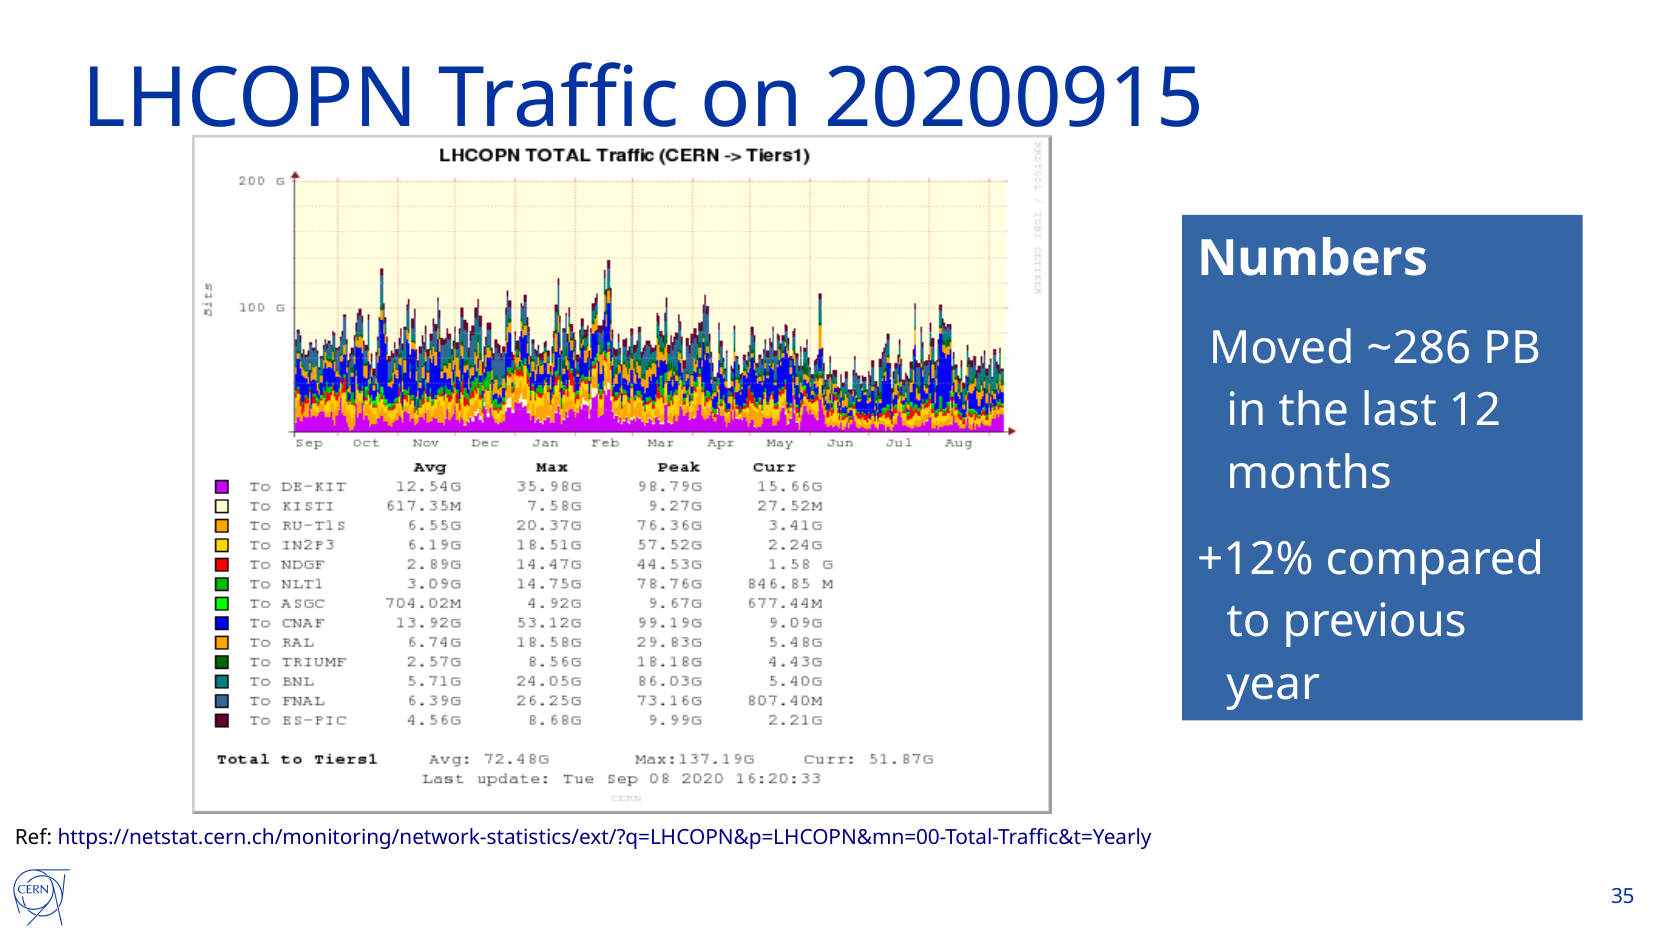

# LHCOPN Traffic on 20200915
Numbers
 Moved ~286 PB in the last 12 months
+12% compared to previous year
Ref: https://netstat.cern.ch/monitoring/network-statistics/ext/?q=LHCOPN&p=LHCOPN&mn=00-Total-Traffic&t=Yearly